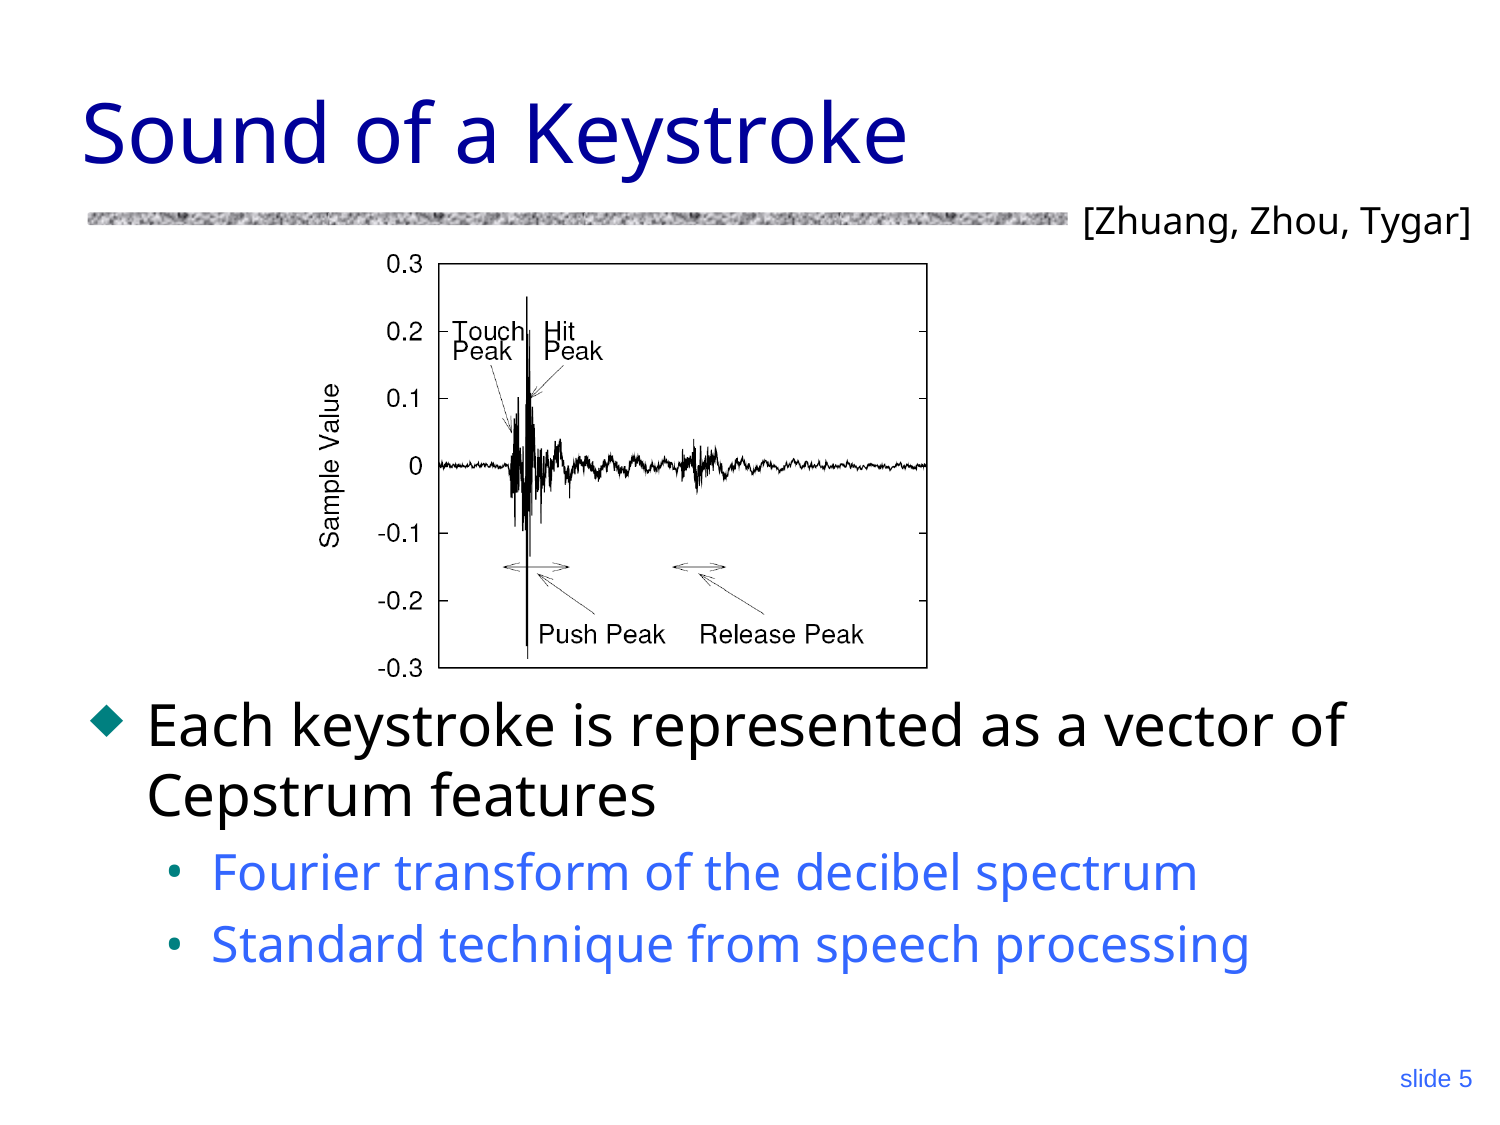

# Sound of a Keystroke
[Zhuang, Zhou, Tygar]
Each keystroke is represented as a vector of Cepstrum features
Fourier transform of the decibel spectrum
Standard technique from speech processing
slide